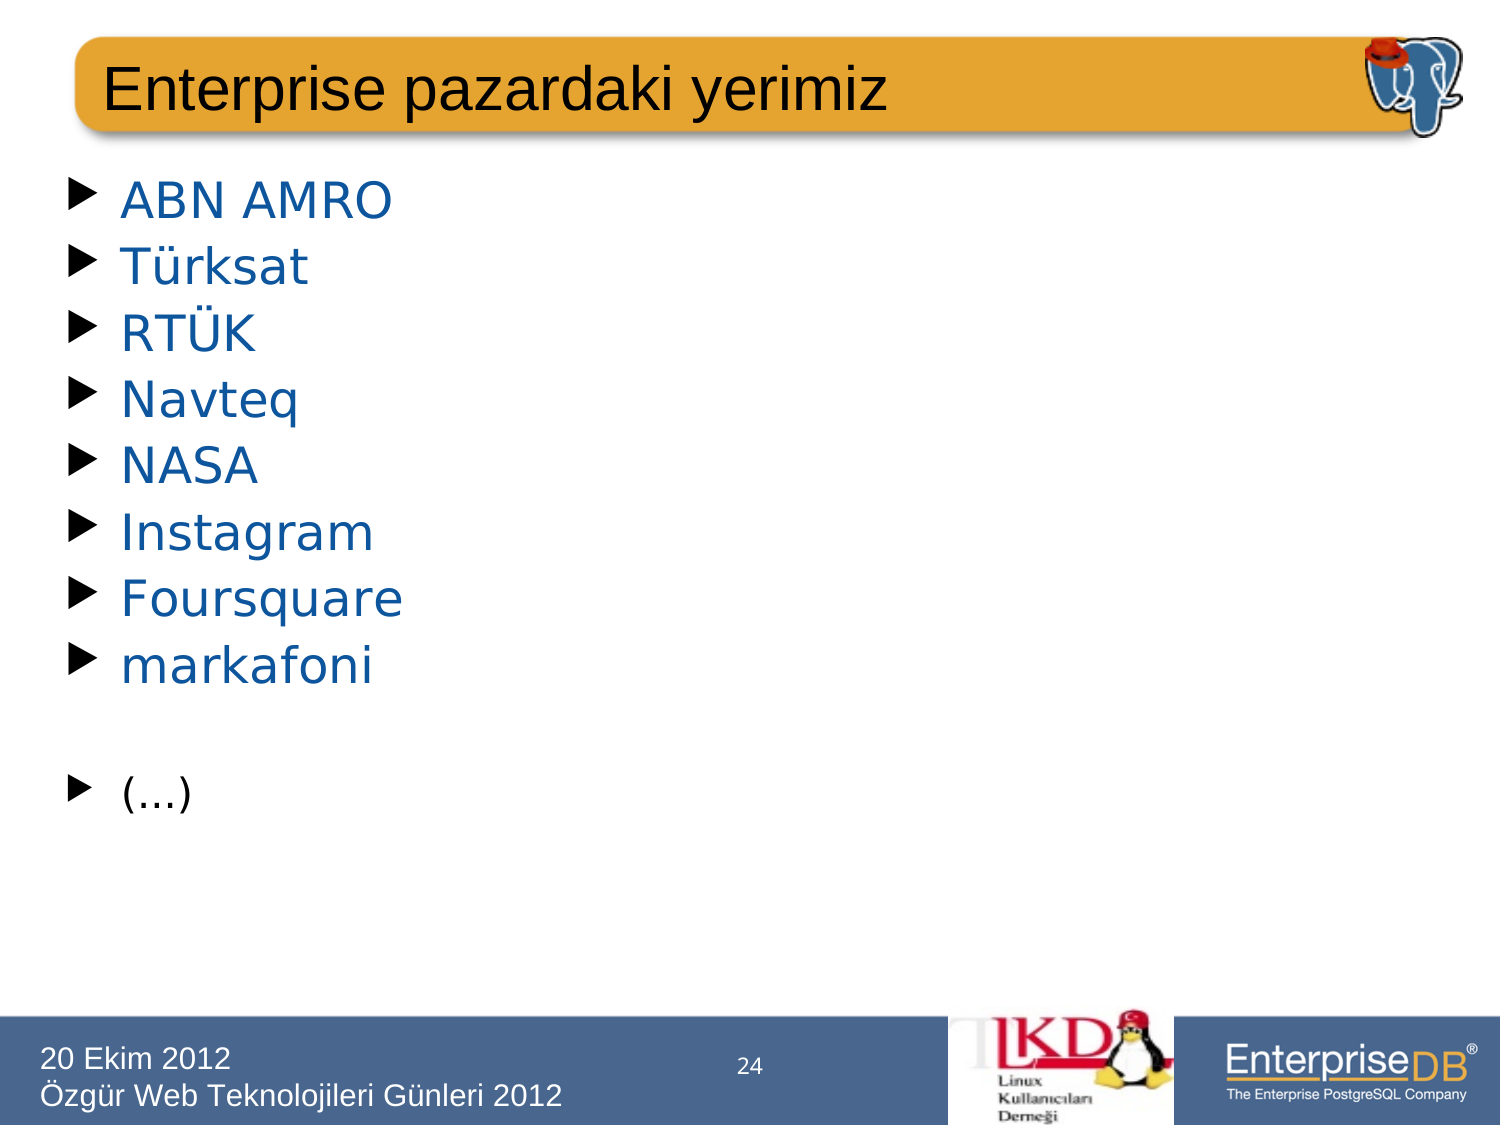

Enterprise pazardaki yerimiz
ABN AMRO
Türksat
RTÜK
Navteq
NASA
Instagram
Foursquare
markafoni
(...)